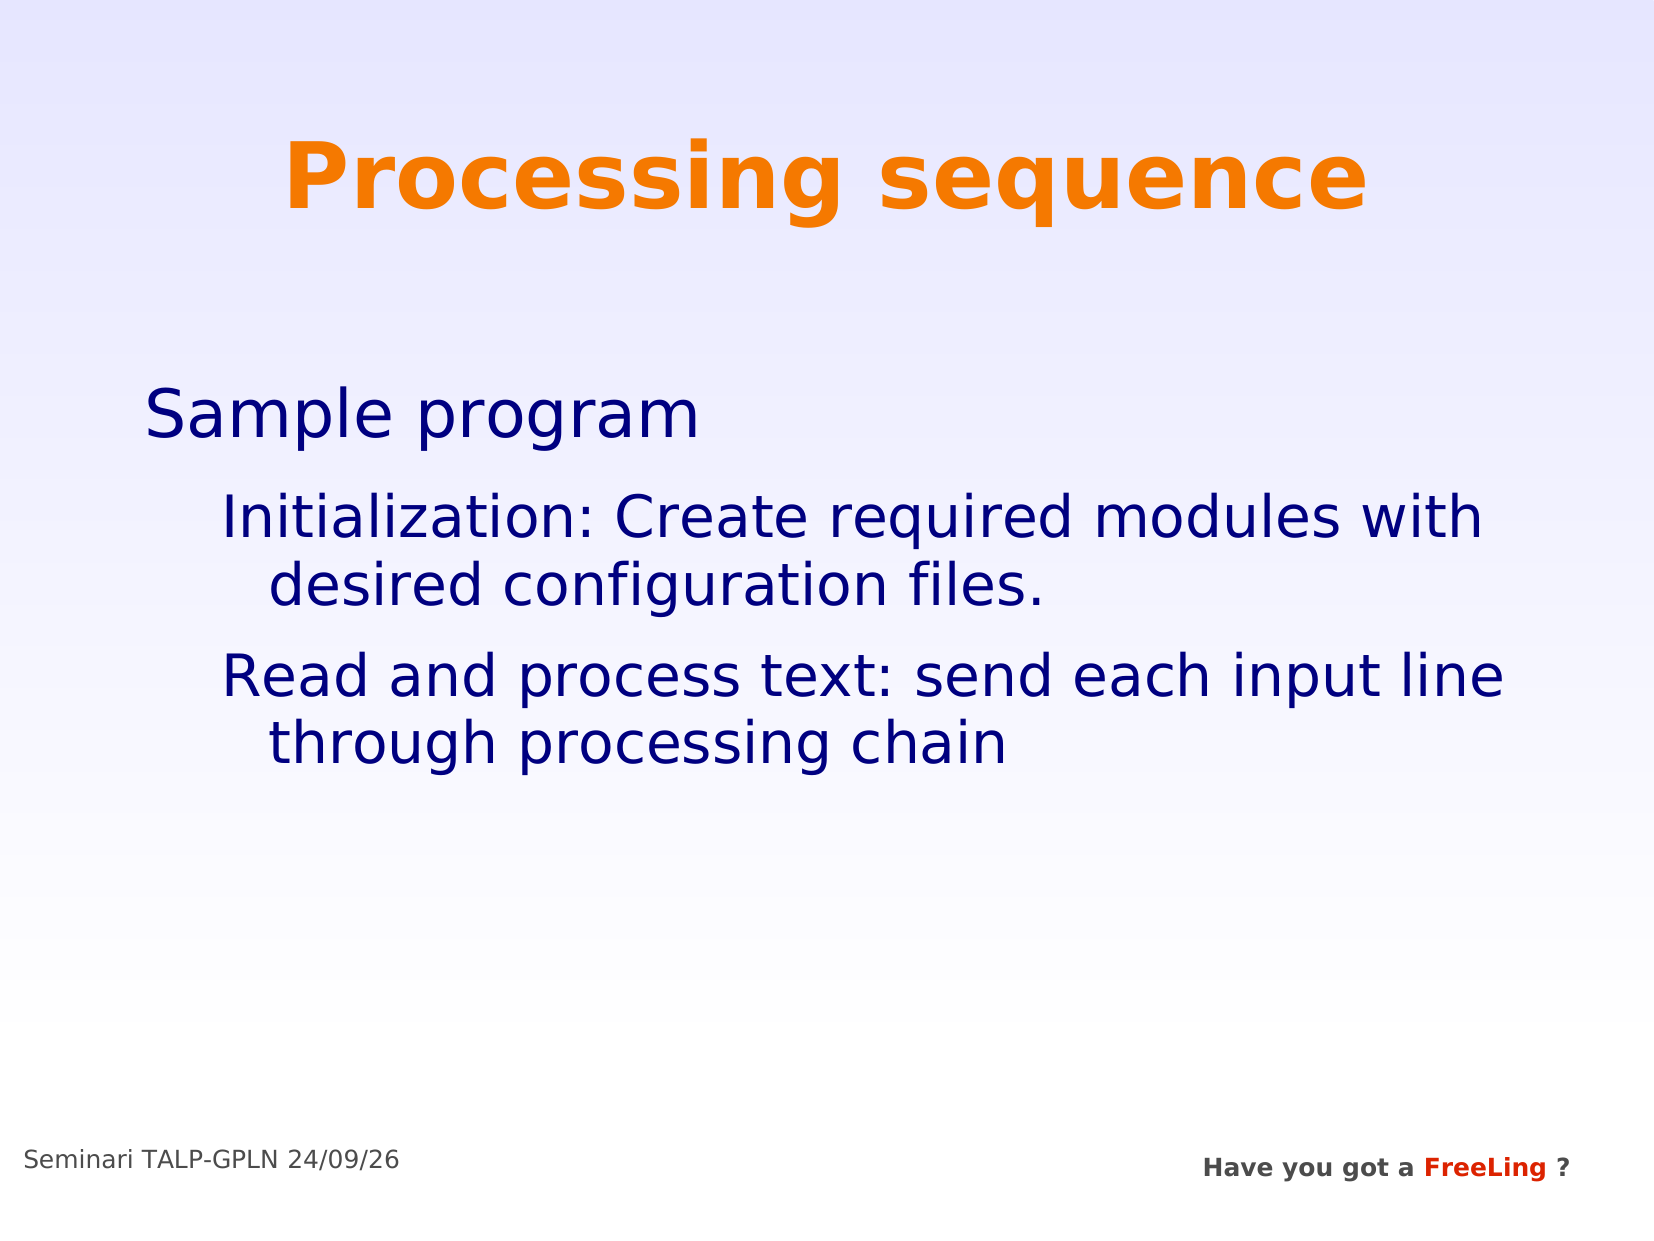

# Processing sequence
Sample program
Initialization: Create required modules with desired configuration files.
Read and process text: send each input line through processing chain
5